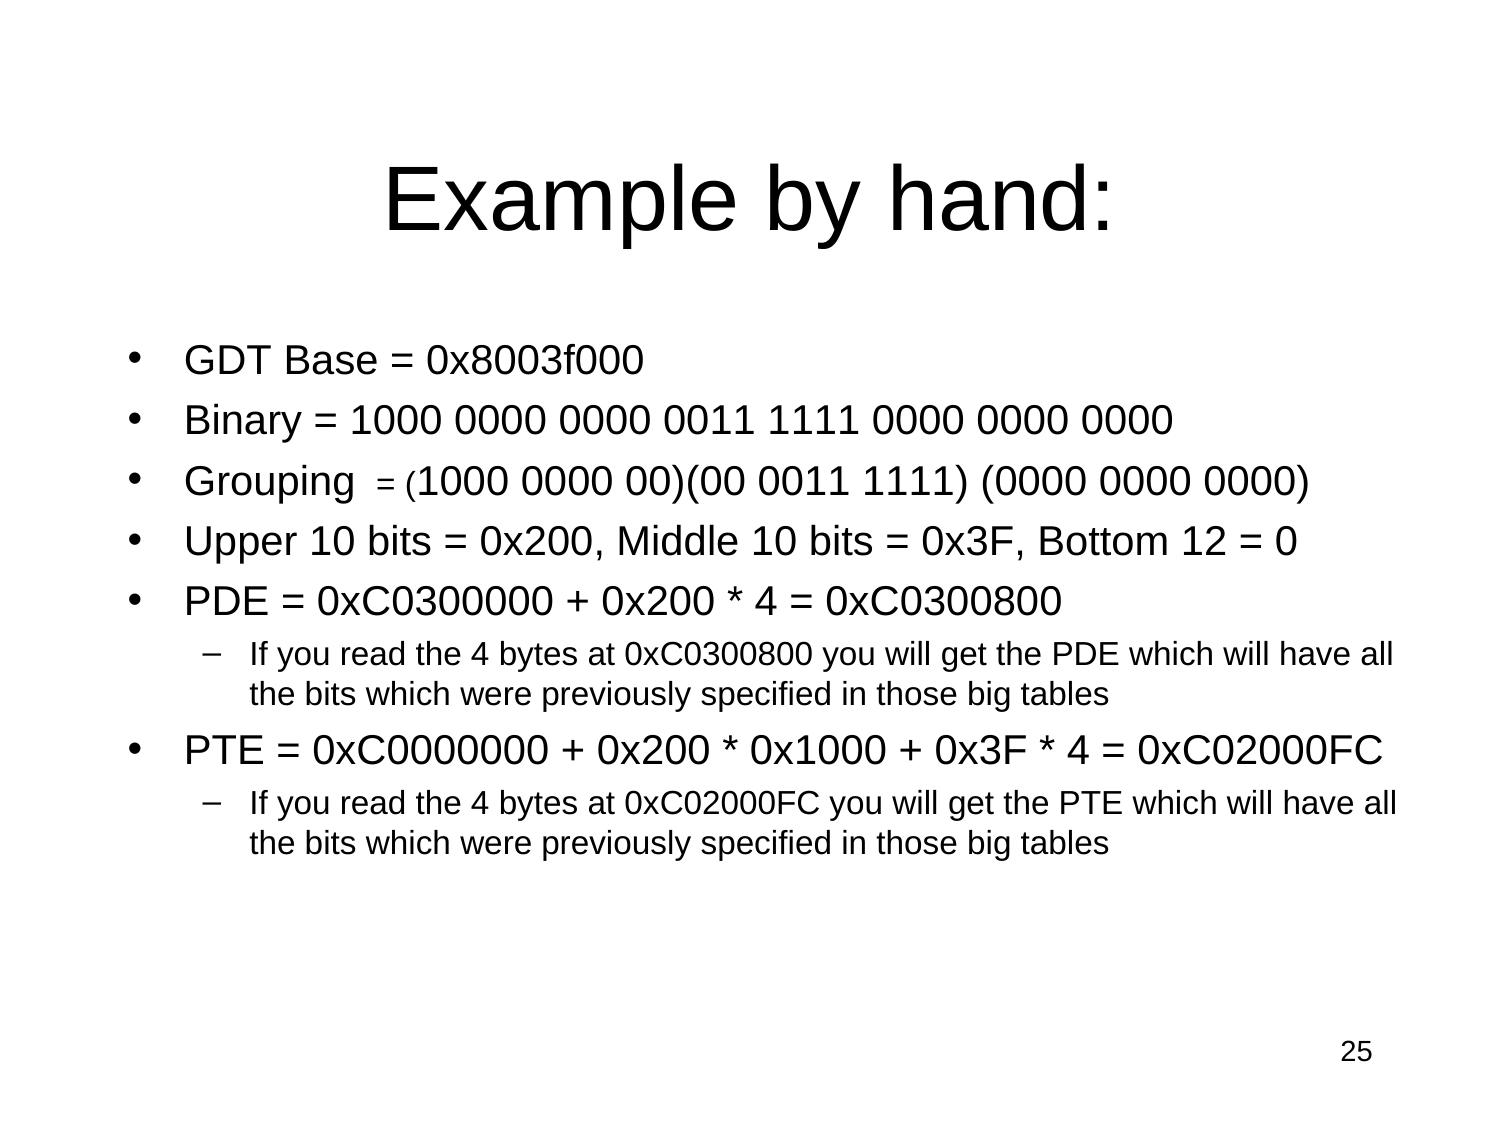

# Example by hand:
GDT Base = 0x8003f000
Binary = 1000 0000 0000 0011 1111 0000 0000 0000
Grouping = (1000 0000 00)(00 0011 1111) (0000 0000 0000)
Upper 10 bits = 0x200, Middle 10 bits = 0x3F, Bottom 12 = 0
PDE = 0xC0300000 + 0x200 * 4 = 0xC0300800
If you read the 4 bytes at 0xC0300800 you will get the PDE which will have all the bits which were previously specified in those big tables
PTE = 0xC0000000 + 0x200 * 0x1000 + 0x3F * 4 = 0xC02000FC
If you read the 4 bytes at 0xC02000FC you will get the PTE which will have all the bits which were previously specified in those big tables